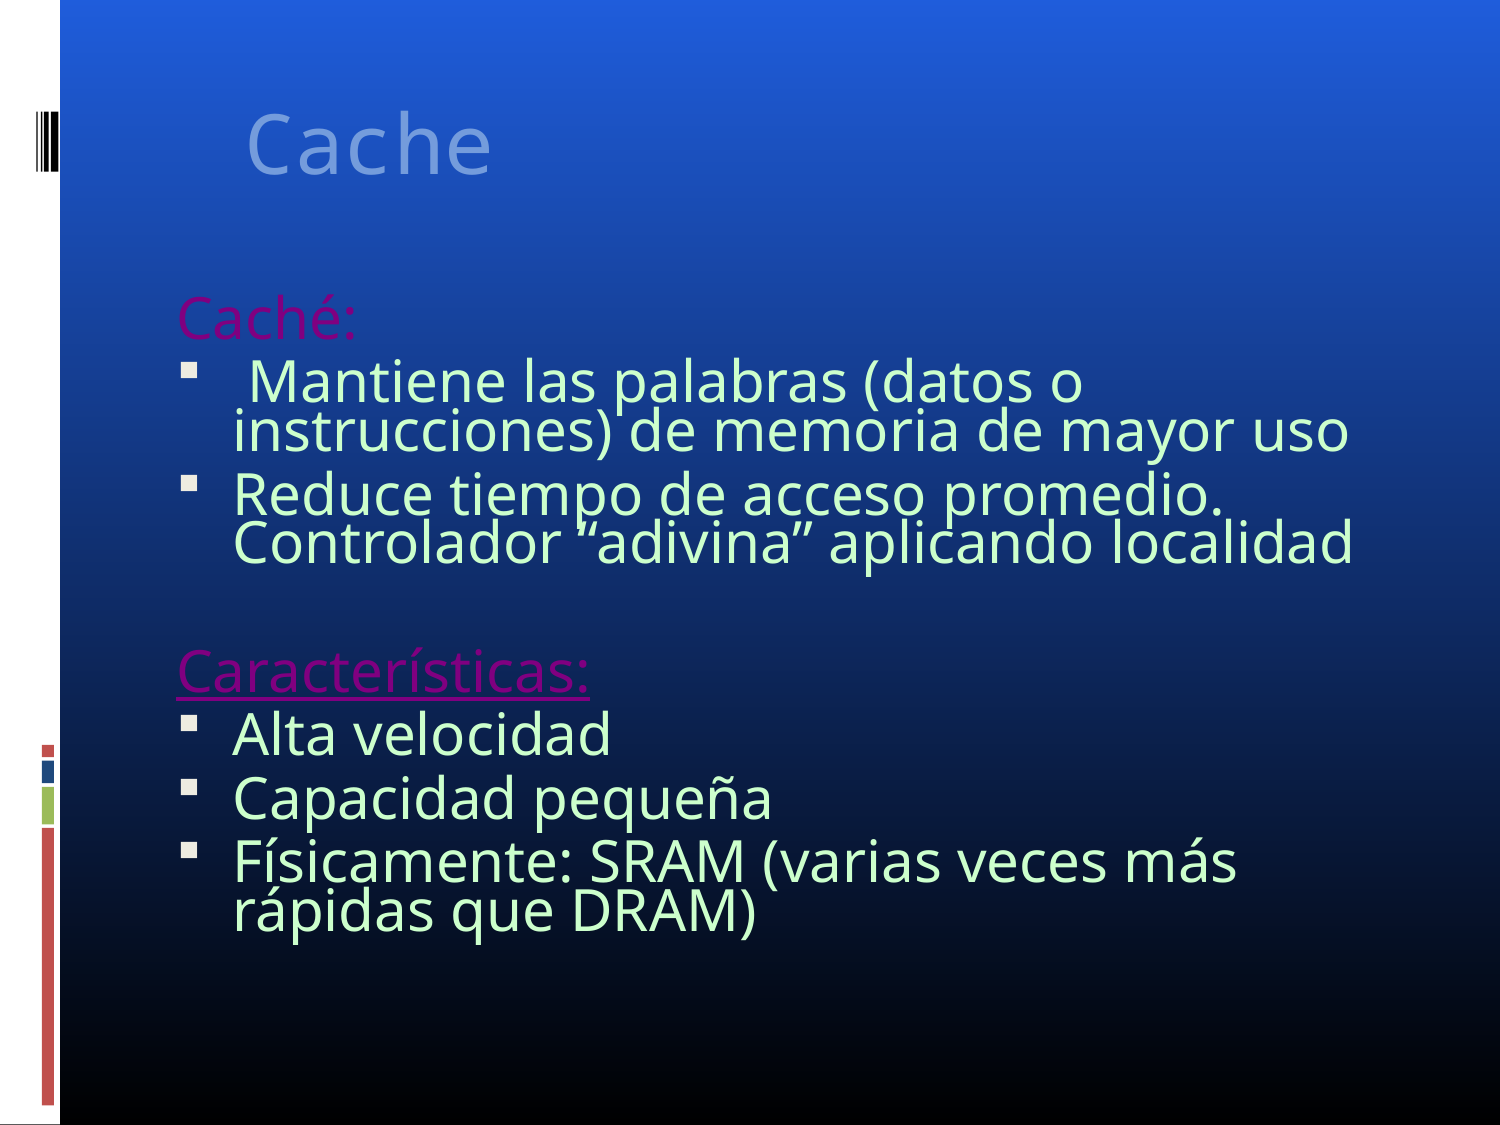

# Cache
Caché:
 Mantiene las palabras (datos o instrucciones) de memoria de mayor uso
Reduce tiempo de acceso promedio. Controlador “adivina” aplicando localidad
Características:
Alta velocidad
Capacidad pequeña
Físicamente: SRAM (varias veces más rápidas que DRAM)